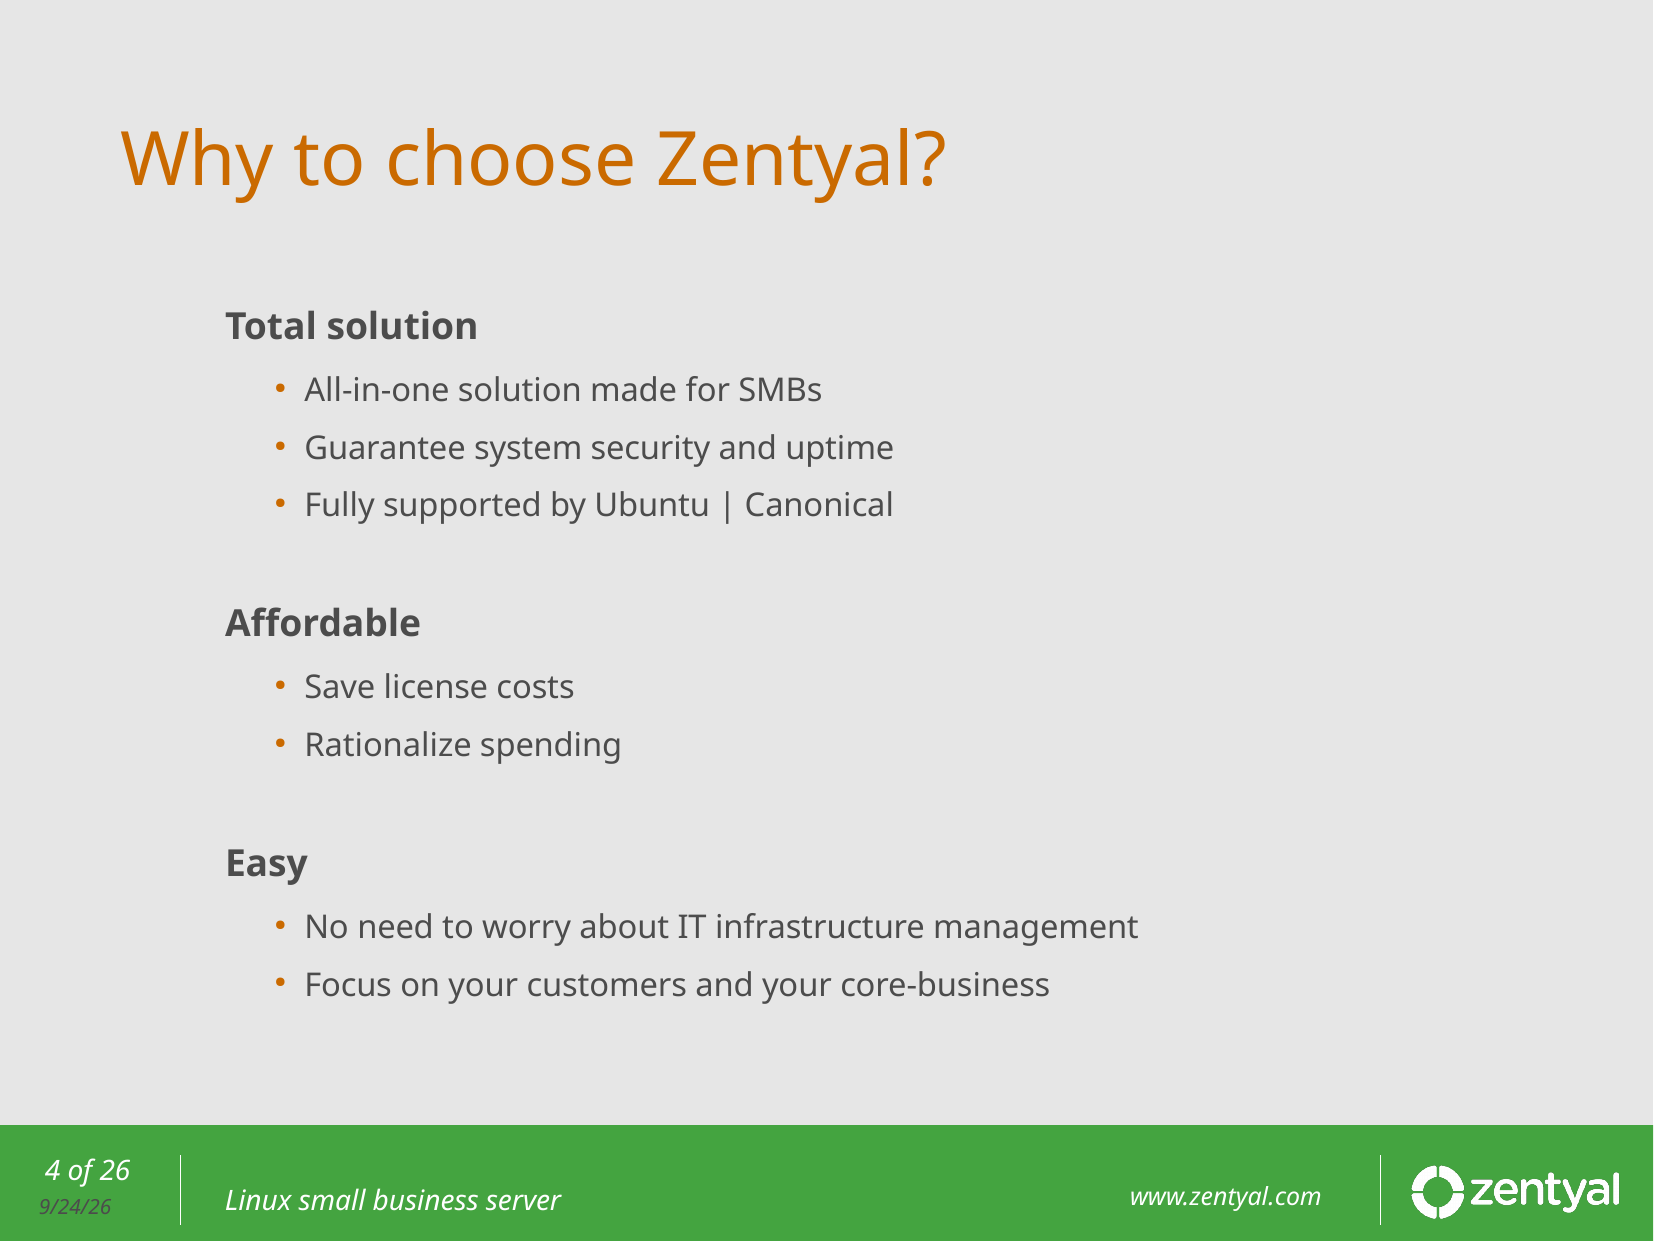

# Why to choose Zentyal?
Total solution
All-in-one solution made for SMBs
Guarantee system security and uptime
Fully supported by Ubuntu | Canonical
Affordable
Save license costs
Rationalize spending
Easy
No need to worry about IT infrastructure management
Focus on your customers and your core-business